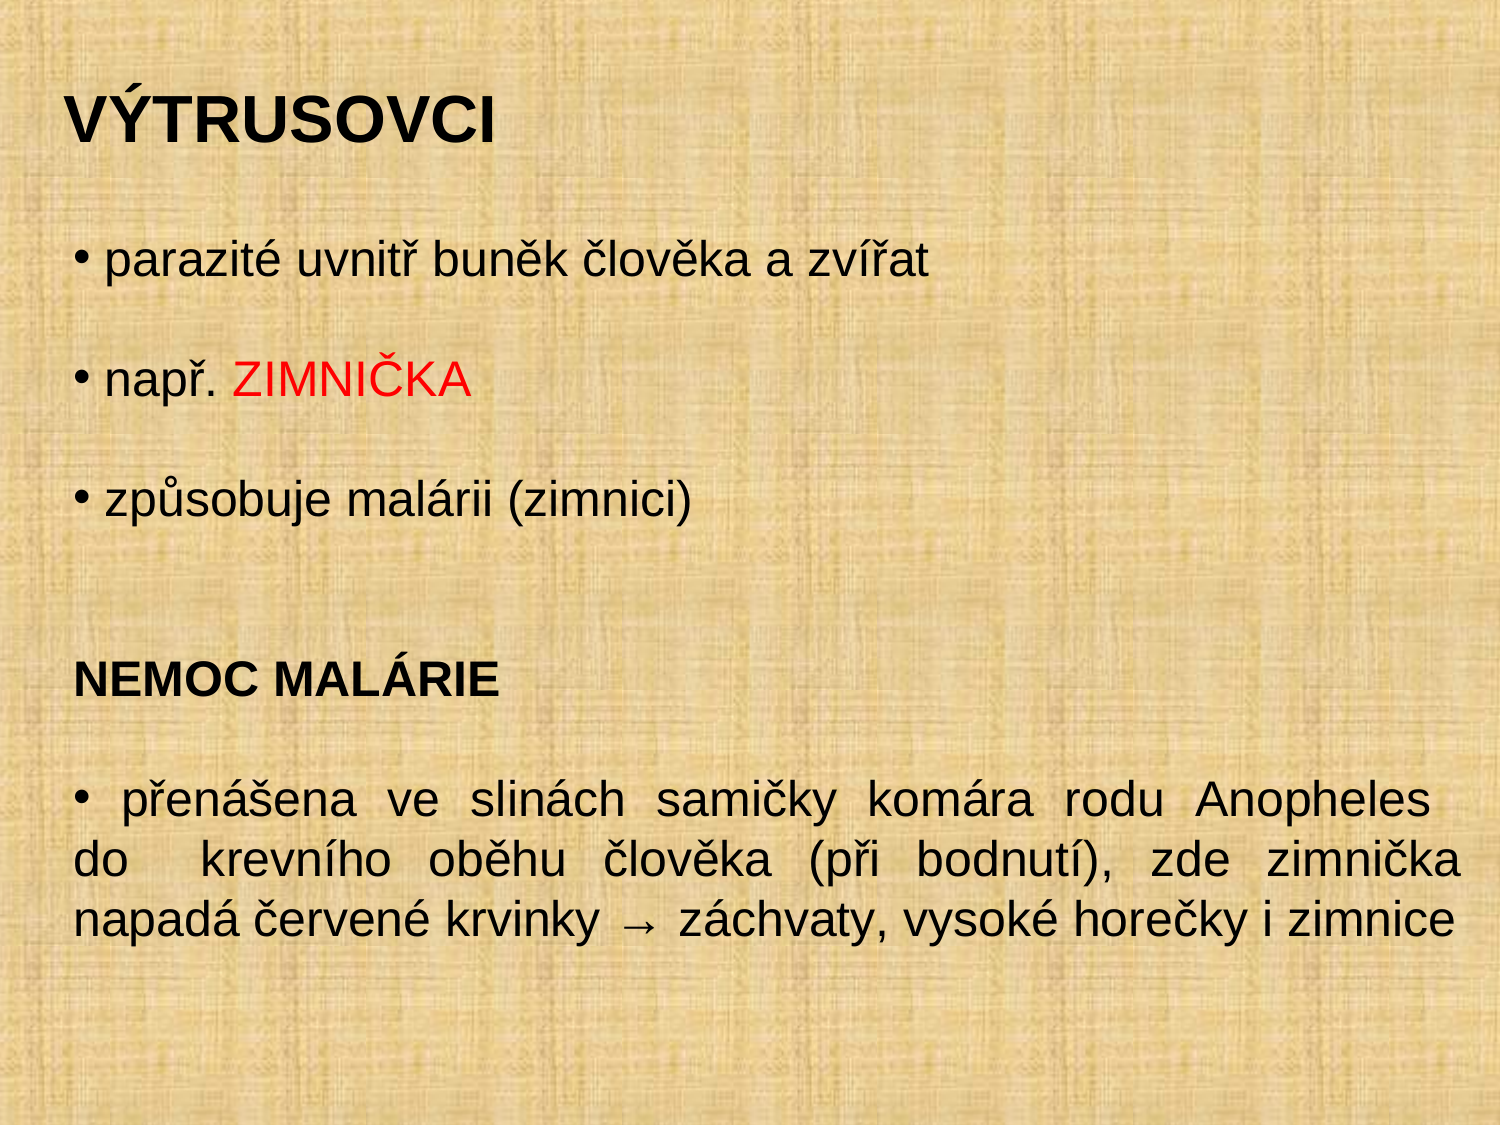

VÝTRUSOVCI
 parazité uvnitř buněk člověka a zvířat
 např. ZIMNIČKA
 způsobuje malárii (zimnici)
NEMOC MALÁRIE
 přenášena ve slinách samičky komára rodu Anopheles
do krevního oběhu člověka (při bodnutí), zde zimnička napadá červené krvinky → záchvaty, vysoké horečky i zimnice